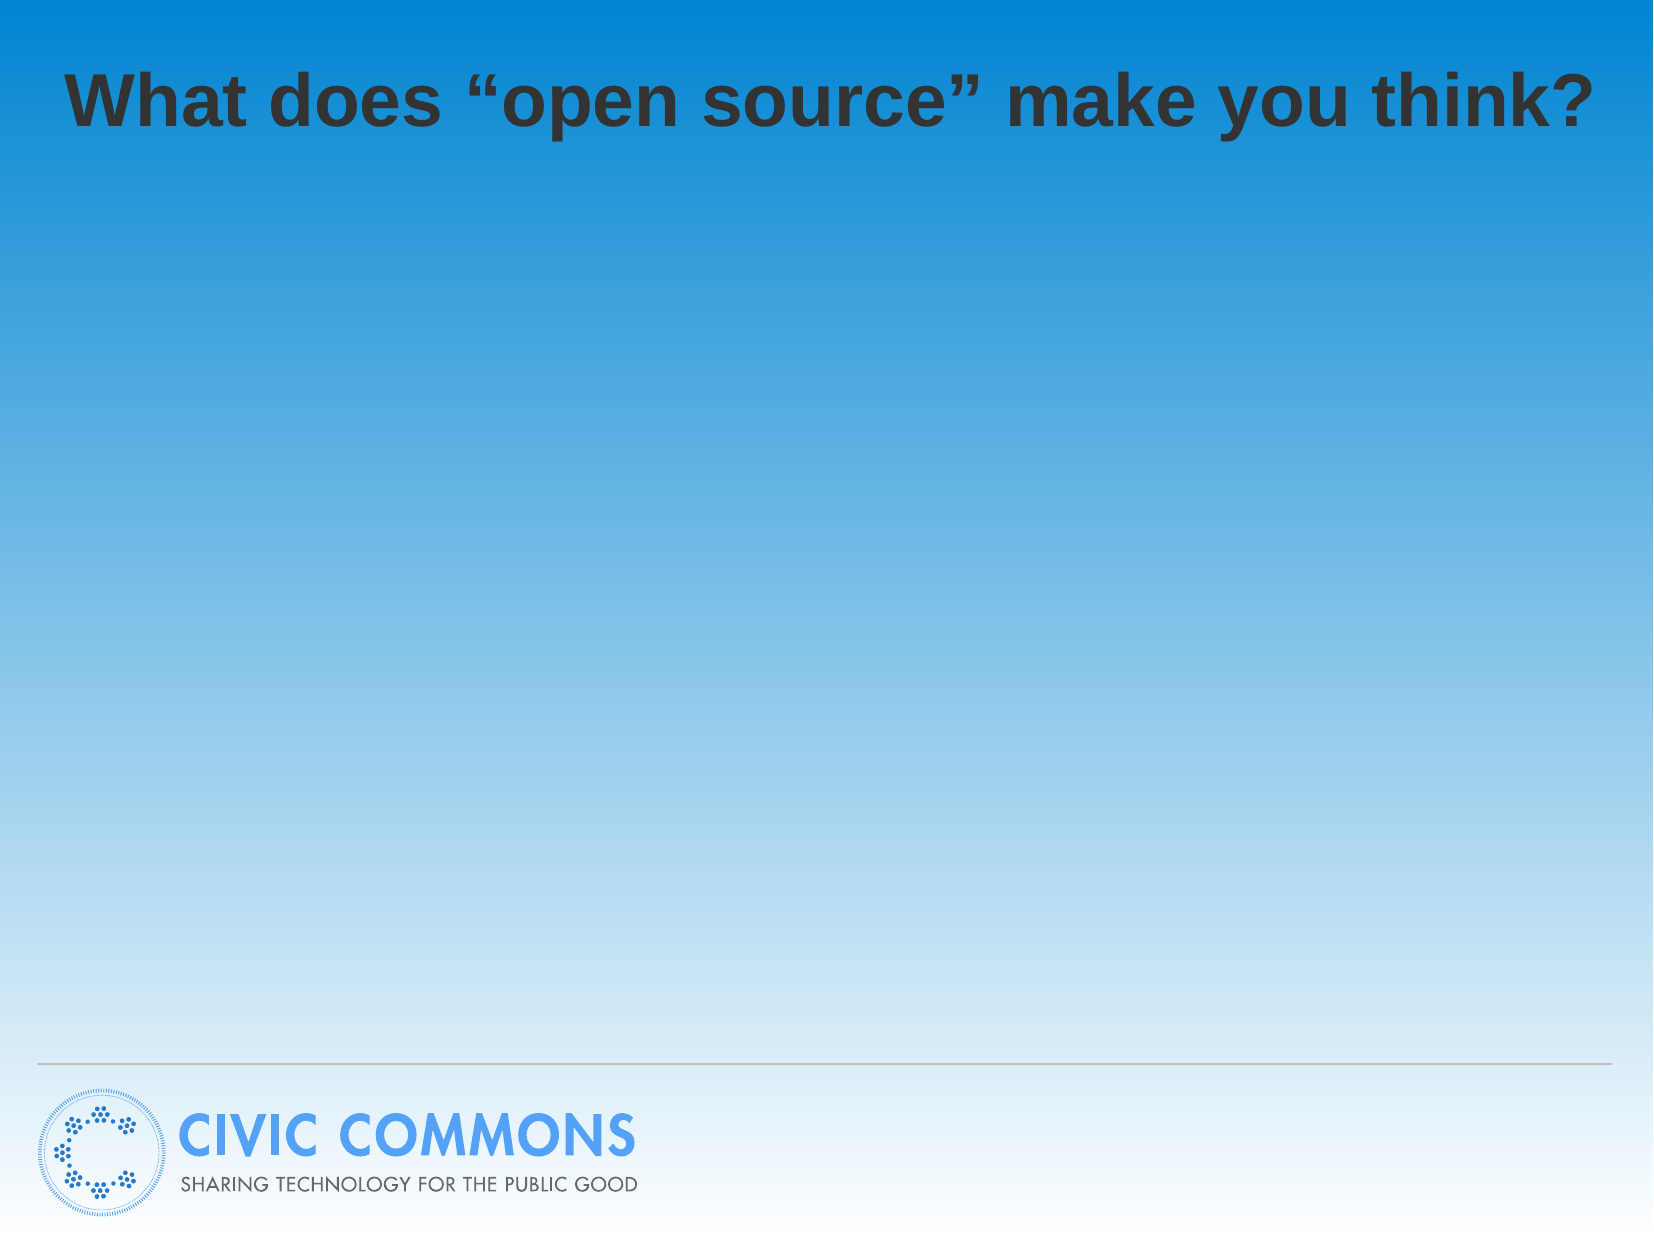

What does “open source” make you think?